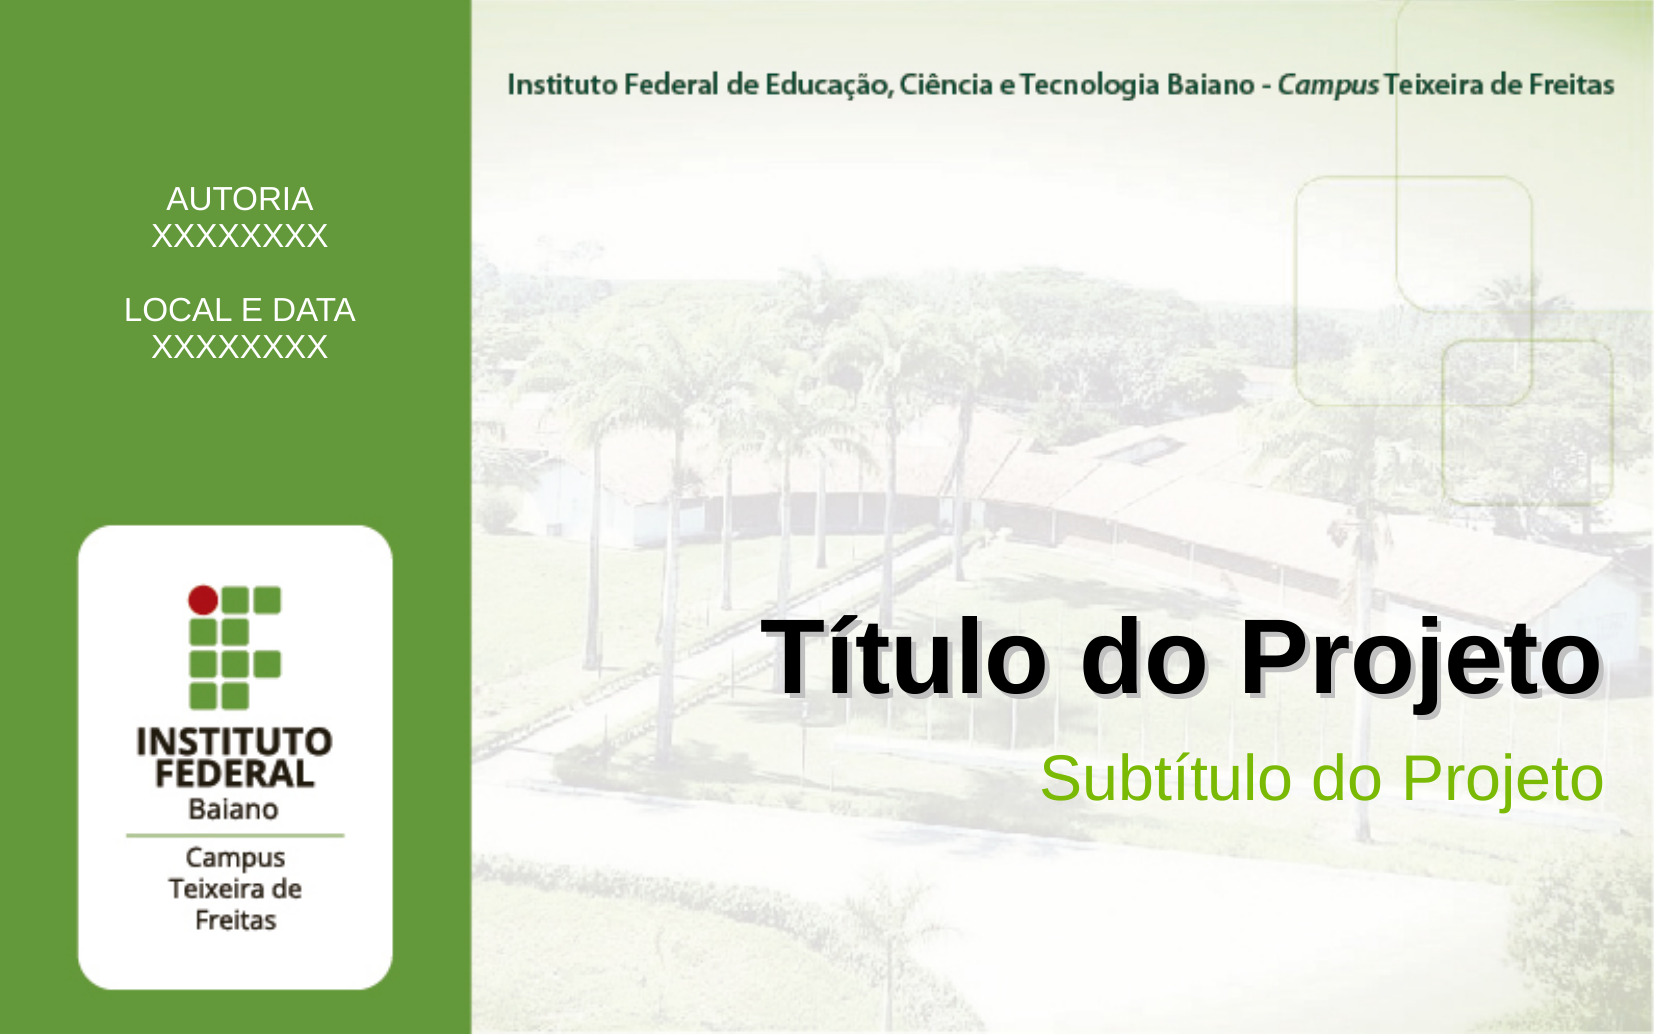

# AUTORIA XXXXXXXX LOCAL E DATA XXXXXXXX
Título do Projeto
Subtítulo do Projeto